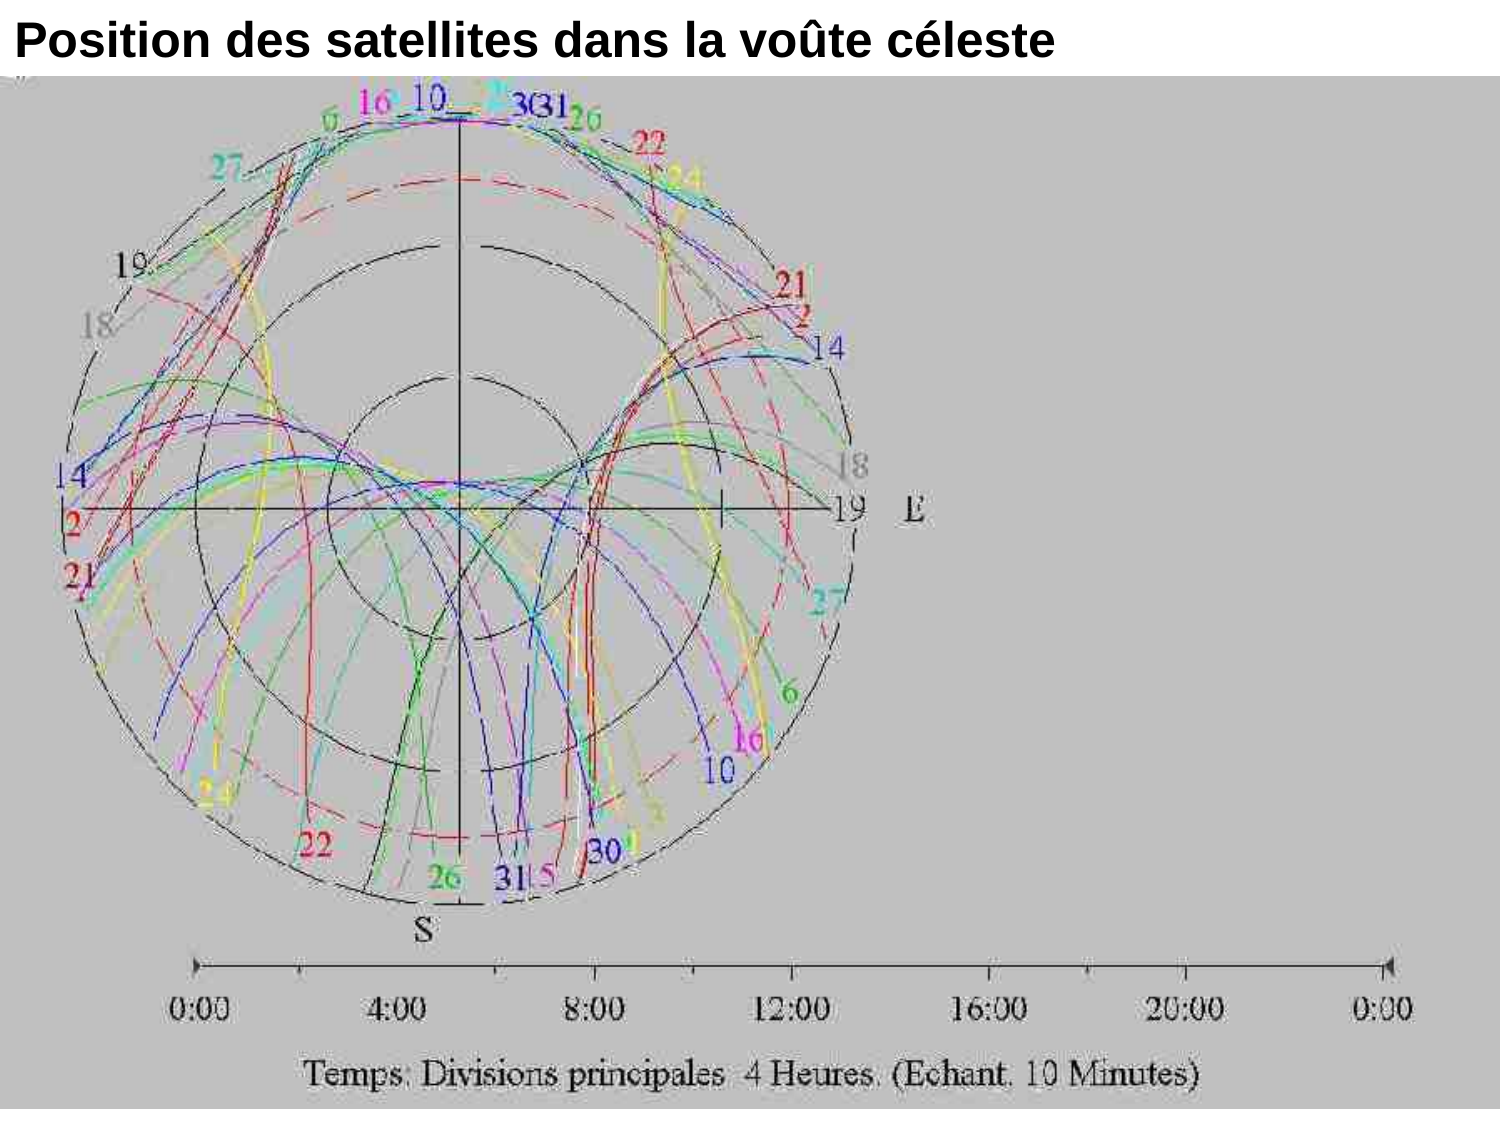

Position des satellites dans la voûte céleste
Cartographie Numérique et Levé de Terrain - Eléonore Wolff - ULB